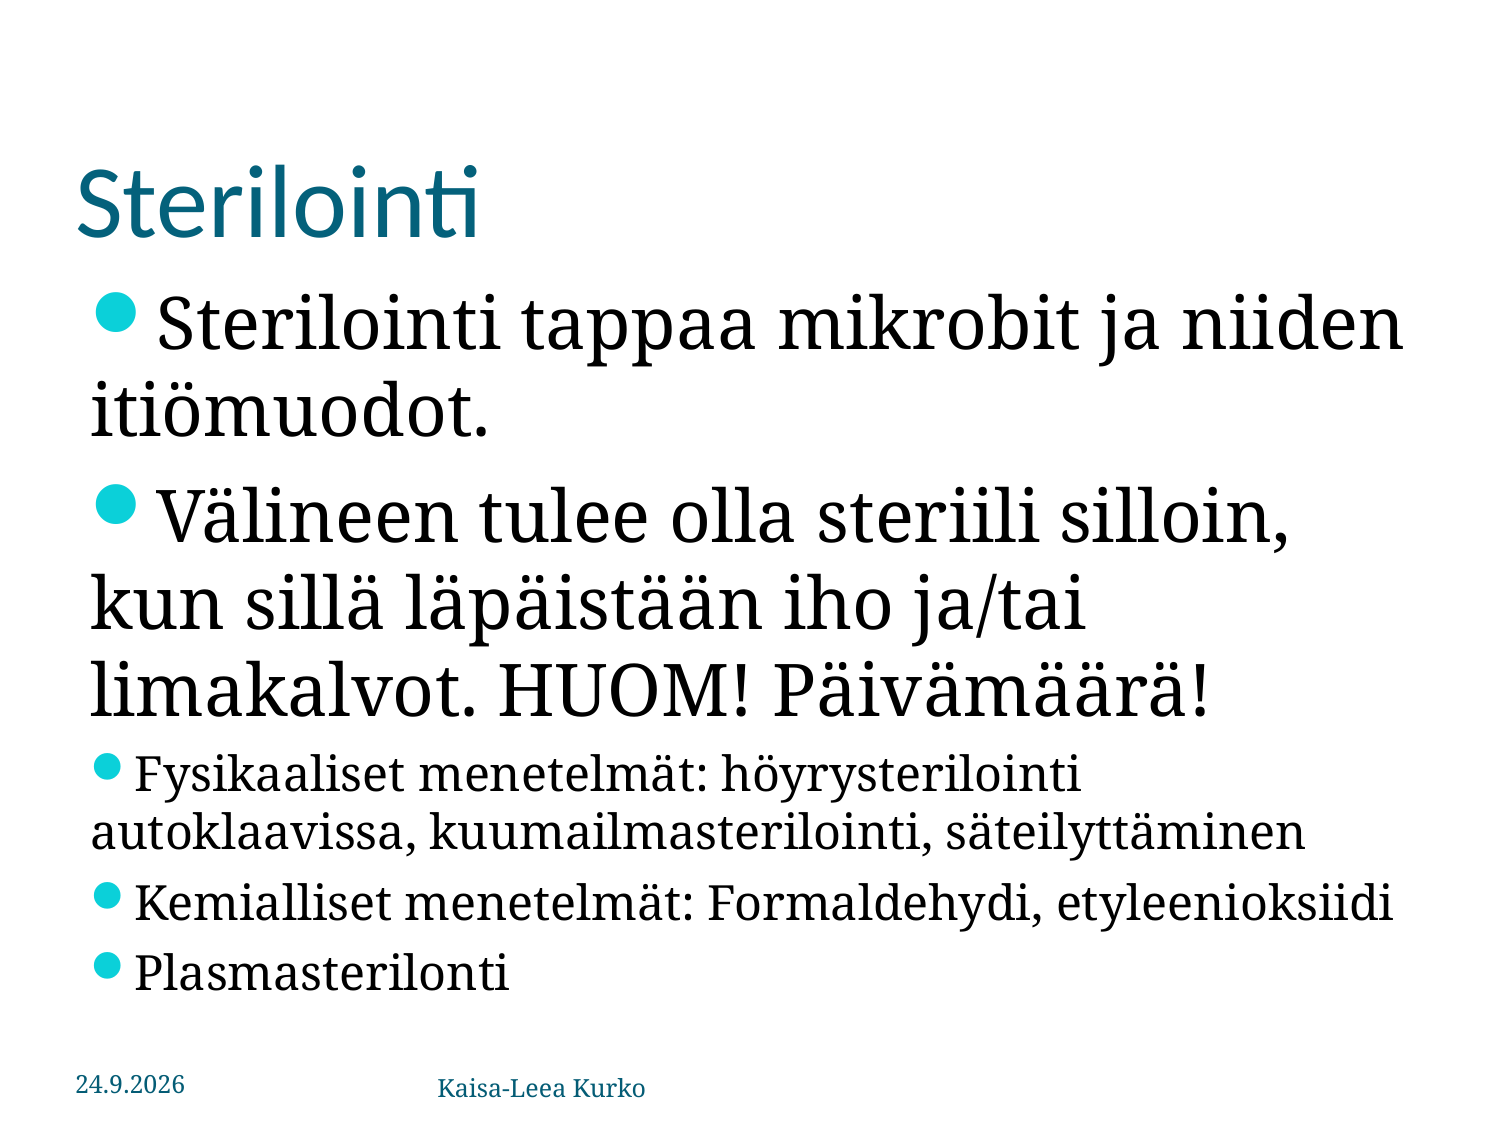

# Sterilointi
Sterilointi tappaa mikrobit ja niiden itiömuodot.
Välineen tulee olla steriili silloin, kun sillä läpäistään iho ja/tai limakalvot. HUOM! Päivämäärä!
Fysikaaliset menetelmät: höyrysterilointi autoklaavissa, kuumailmasterilointi, säteilyttäminen
Kemialliset menetelmät: Formaldehydi, etyleenioksiidi
Plasmasterilonti
Kaisa-Leea Kurko